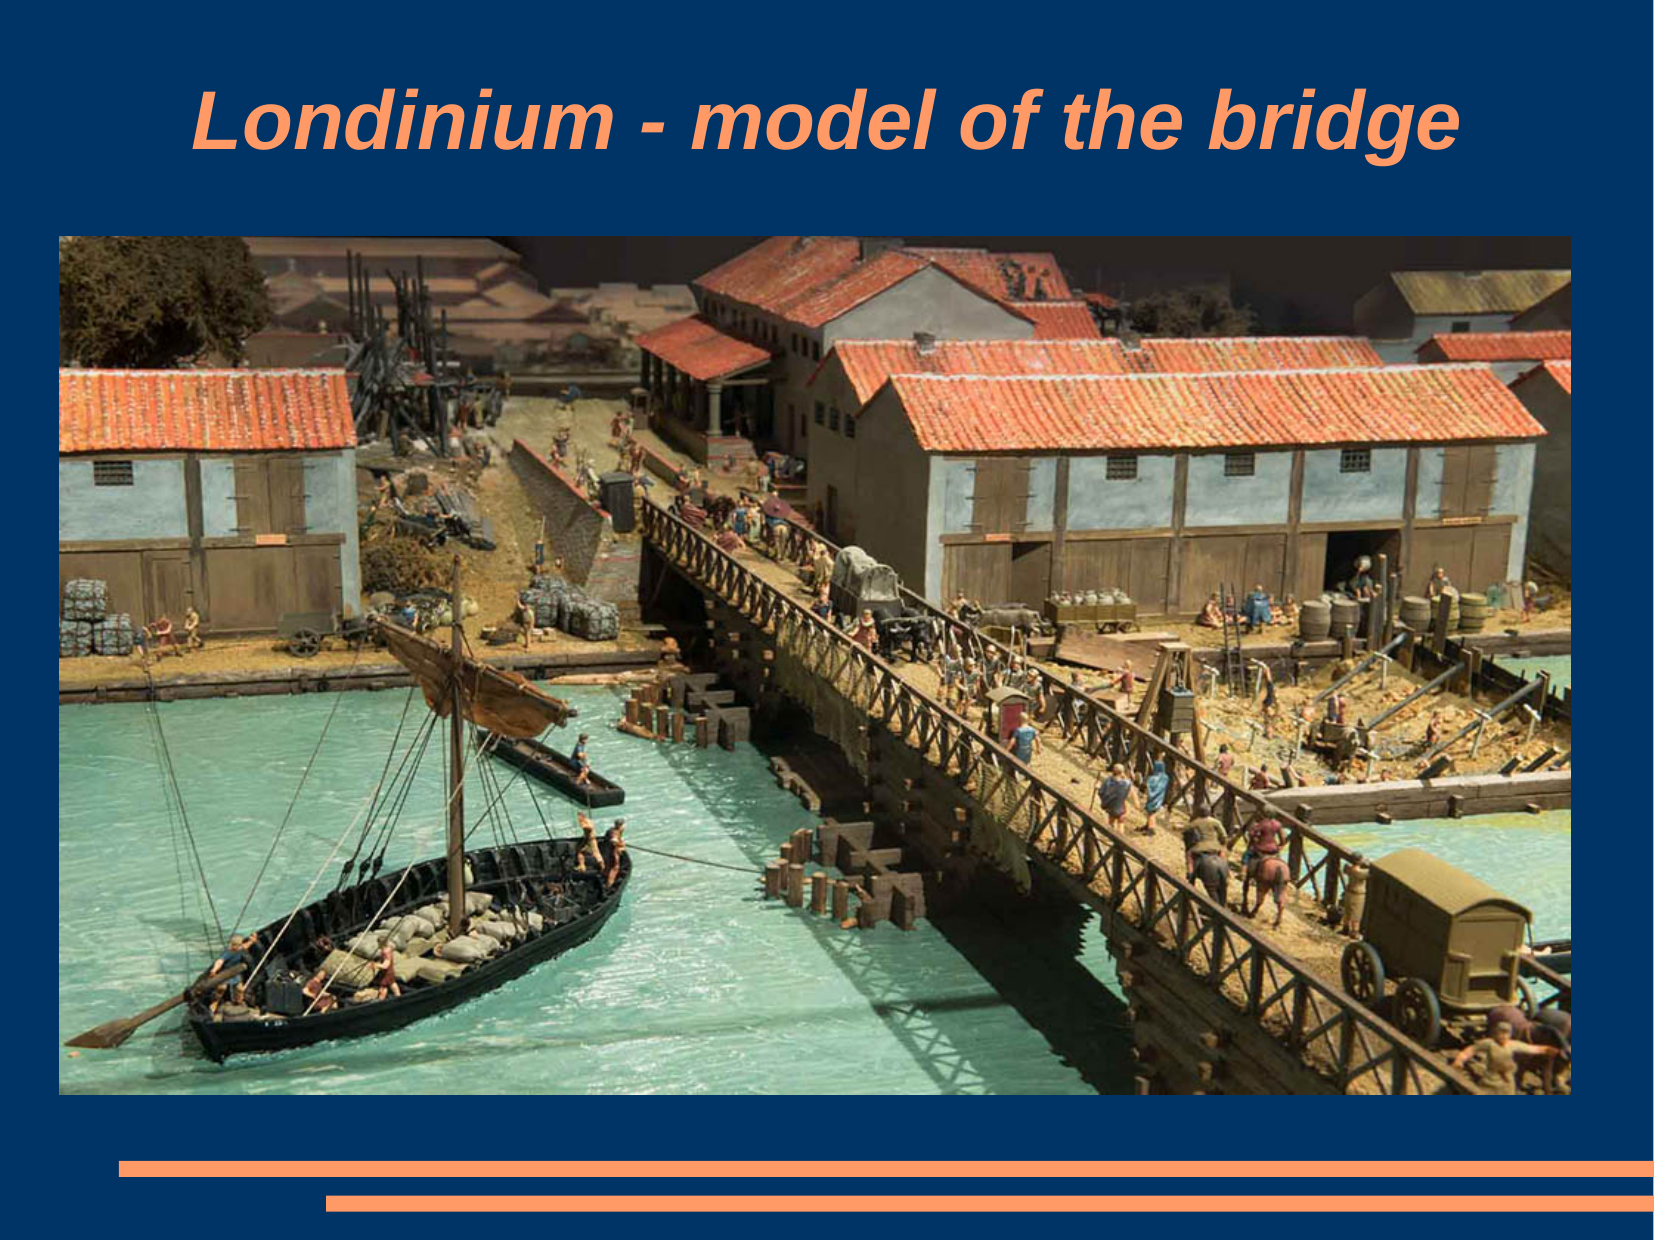

# Londinium - model of the bridge